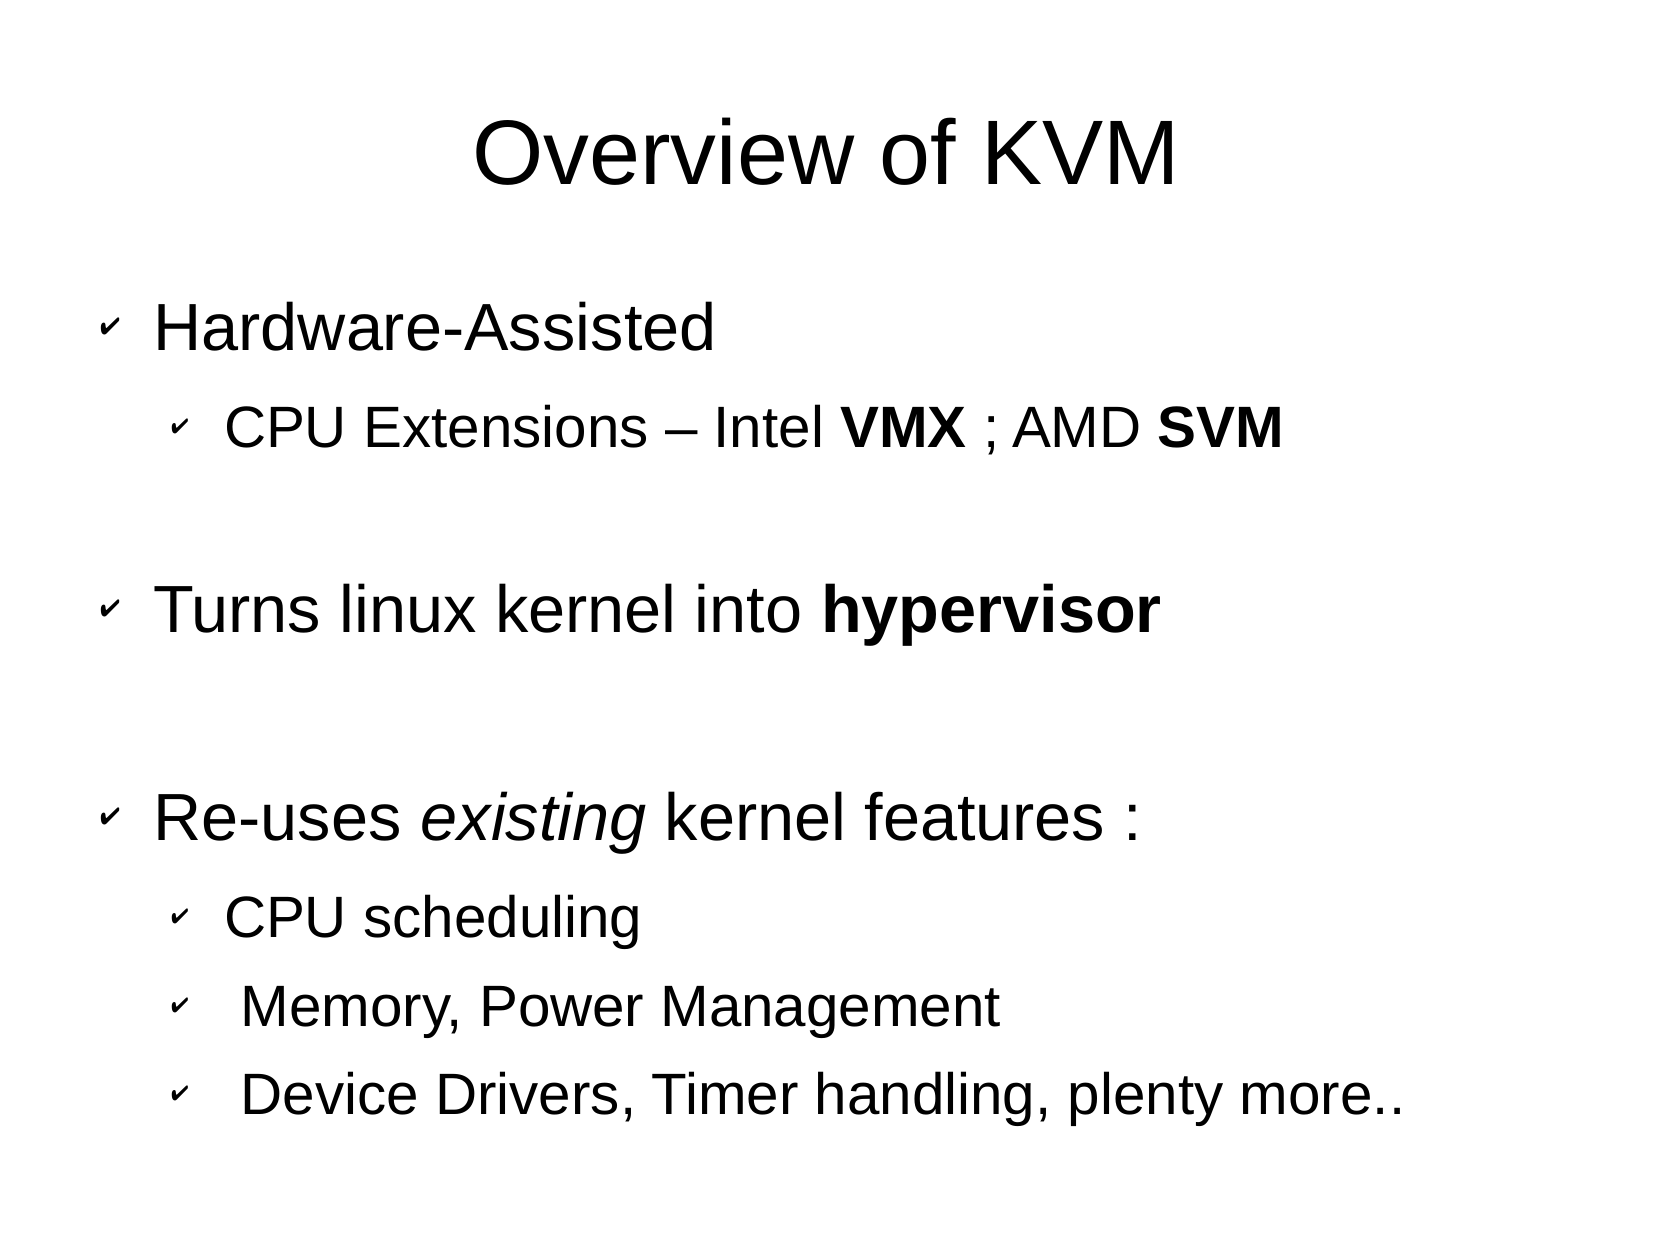

# Overview of KVM
Hardware-Assisted
CPU Extensions – Intel VMX ; AMD SVM
Turns linux kernel into hypervisor
Re-uses existing kernel features :
CPU scheduling
 Memory, Power Management
 Device Drivers, Timer handling, plenty more..